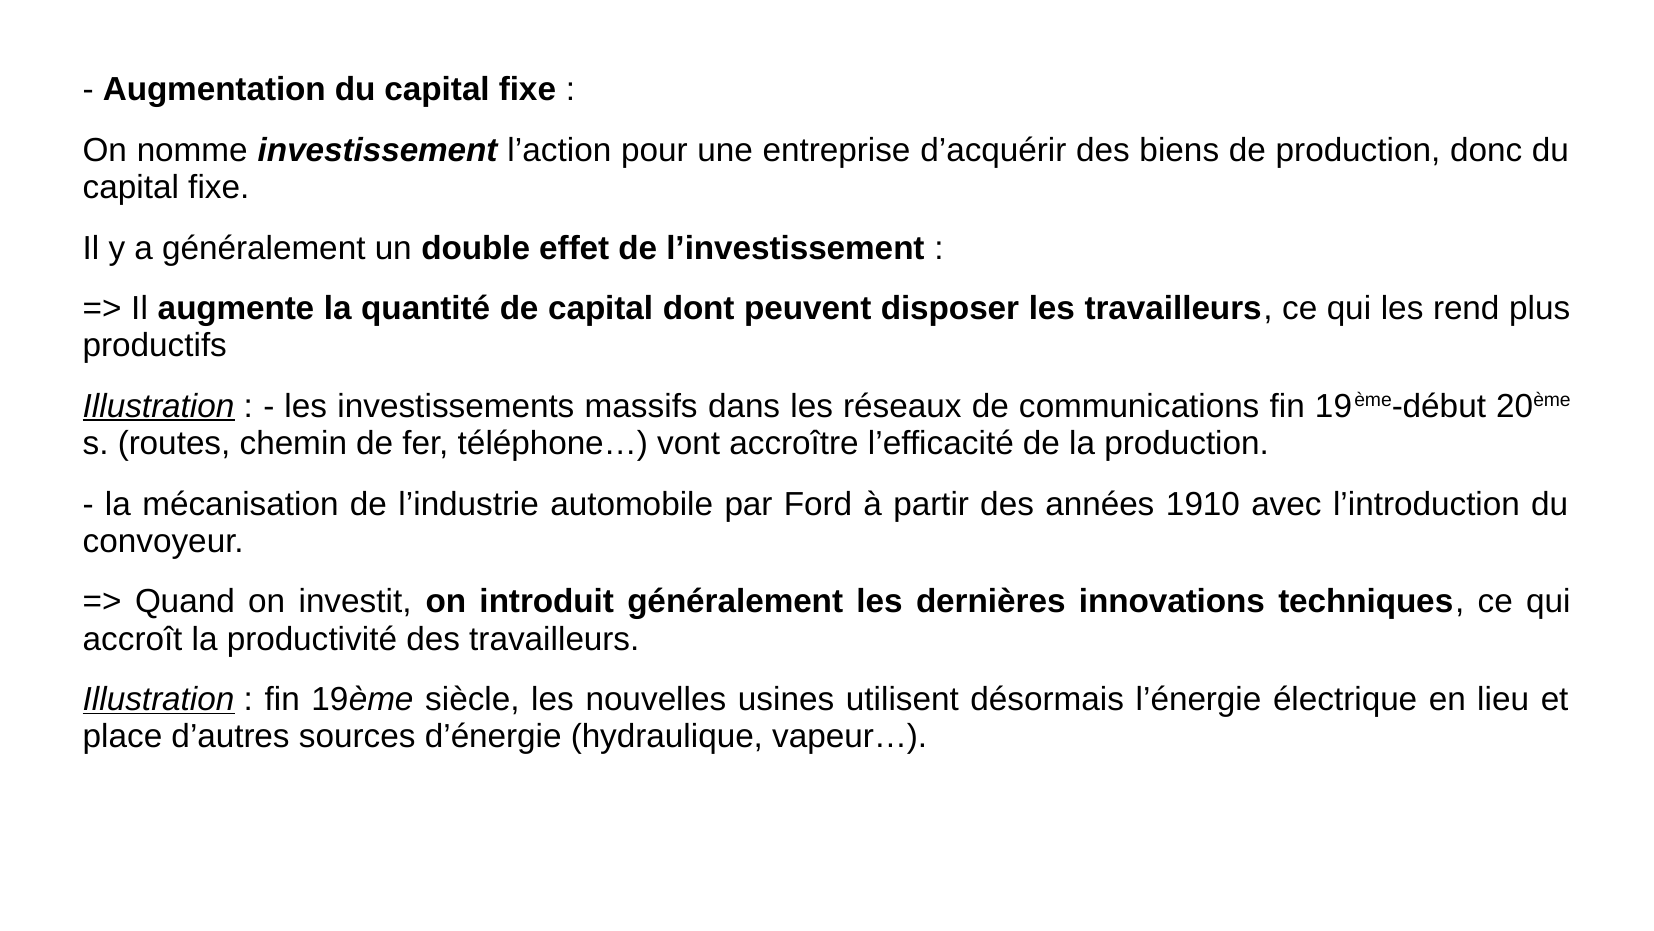

# - Augmentation du capital fixe :
On nomme investissement l’action pour une entreprise d’acquérir des biens de production, donc du capital fixe.
Il y a généralement un double effet de l’investissement :
=> Il augmente la quantité de capital dont peuvent disposer les travailleurs, ce qui les rend plus productifs
Illustration : - les investissements massifs dans les réseaux de communications fin 19ème-début 20ème s. (routes, chemin de fer, téléphone…) vont accroître l’efficacité de la production.
- la mécanisation de l’industrie automobile par Ford à partir des années 1910 avec l’introduction du convoyeur.
=> Quand on investit, on introduit généralement les dernières innovations techniques, ce qui accroît la productivité des travailleurs.
Illustration : fin 19ème siècle, les nouvelles usines utilisent désormais l’énergie électrique en lieu et place d’autres sources d’énergie (hydraulique, vapeur…).